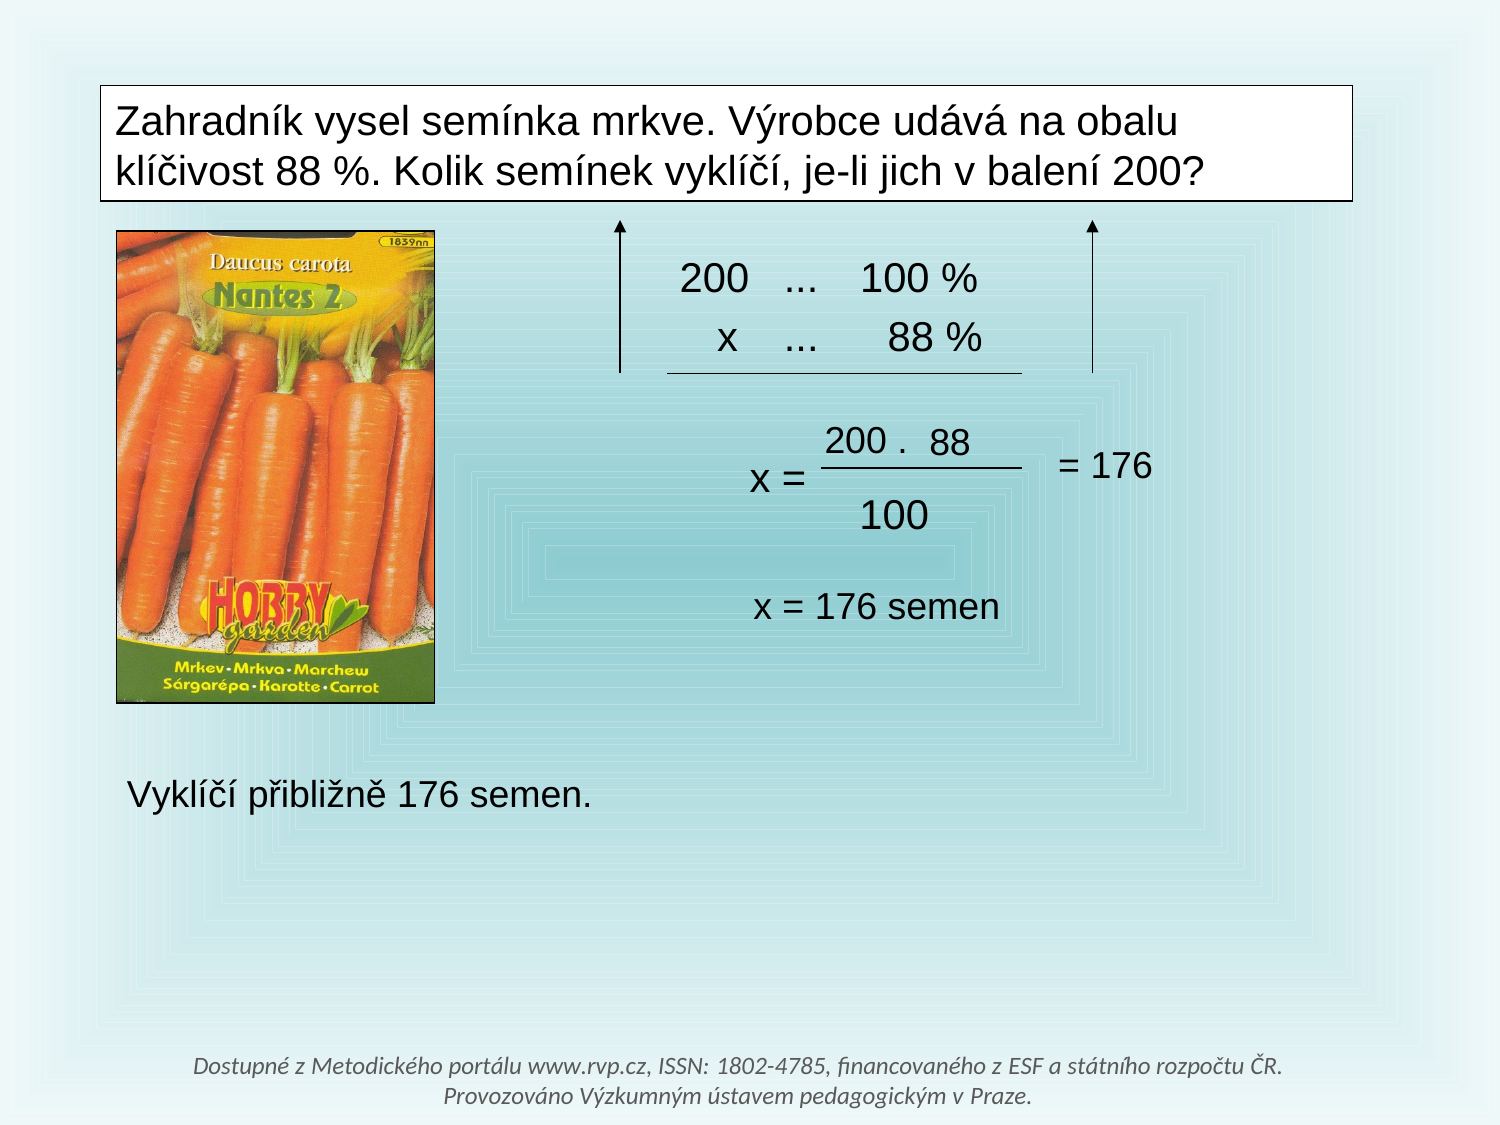

# Zahradník vysel semínka mrkve. Výrobce udává na obalu klíčivost 88 %. Kolik semínek vyklíčí, je-li jich v balení 200?
200 ...
100 %
 x ...
88 %
200 .
88
= 176
x =
100
x = 176 semen
Vyklíčí přibližně 176 semen.
Dostupné z Metodického portálu www.rvp.cz, ISSN: 1802-4785, financovaného z ESF a státního rozpočtu ČR. Provozováno Výzkumným ústavem pedagogickým v Praze.